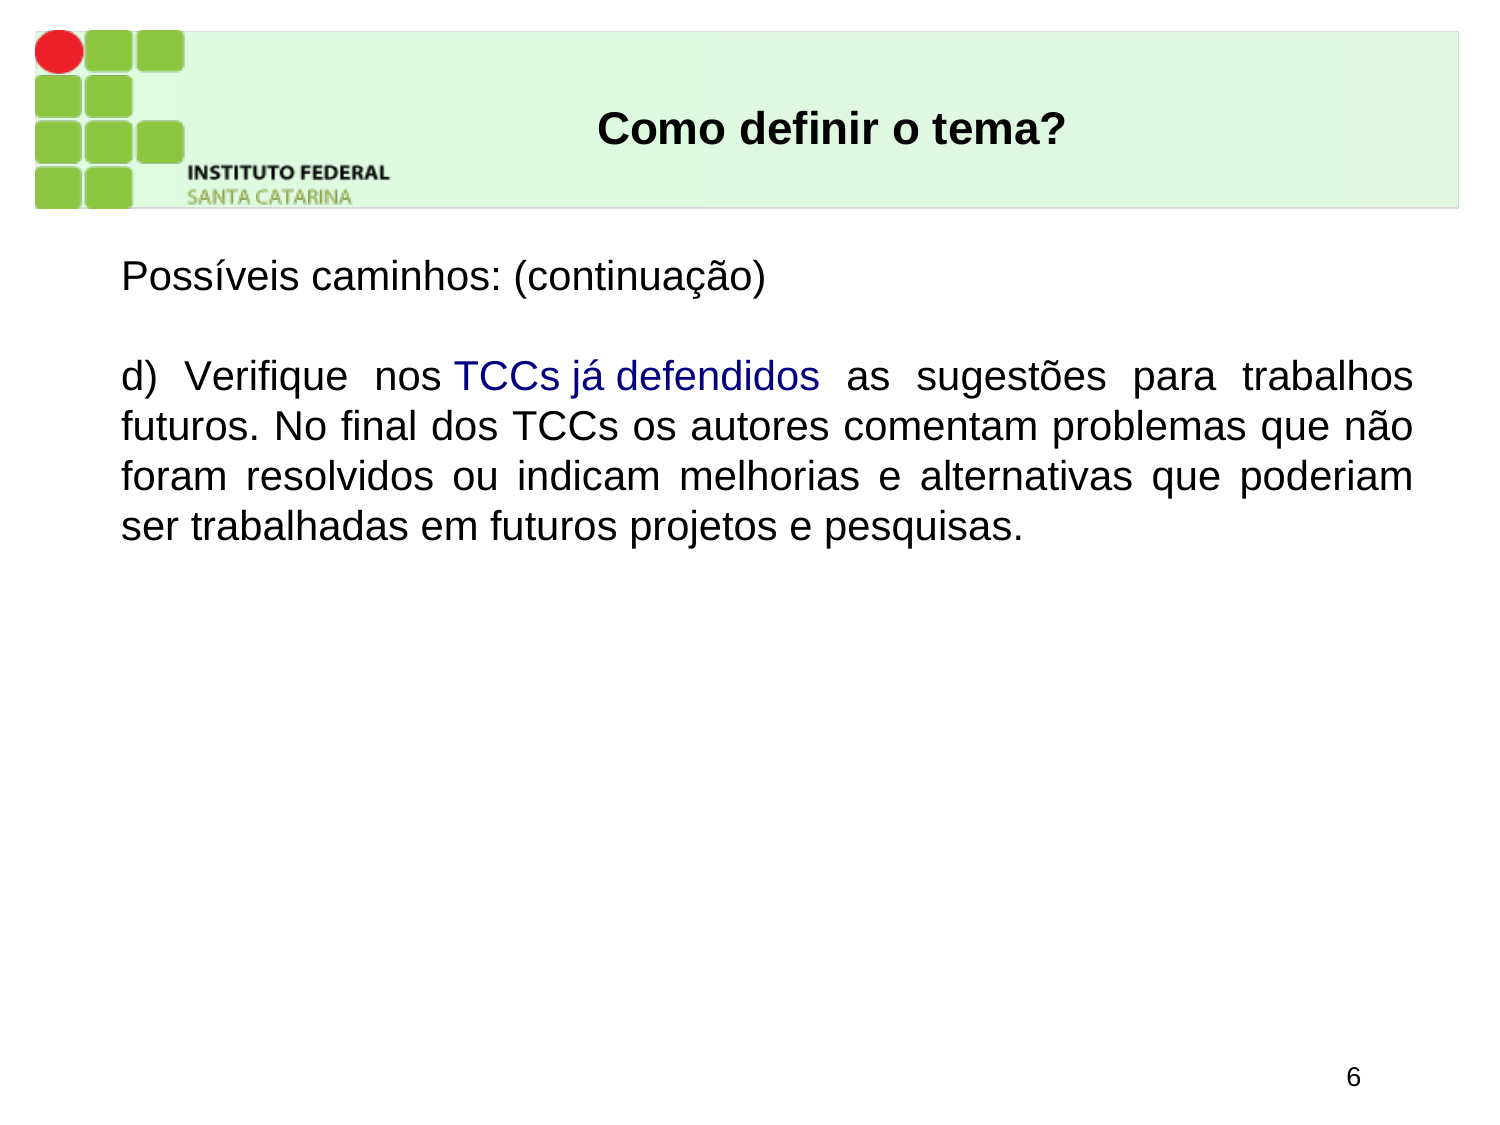

# Como definir o tema?
Possíveis caminhos: (continuação)
d) Verifique nos TCCs já defendidos as sugestões para trabalhos futuros. No final dos TCCs os autores comentam problemas que não foram resolvidos ou indicam melhorias e alternativas que poderiam ser trabalhadas em futuros projetos e pesquisas.
6